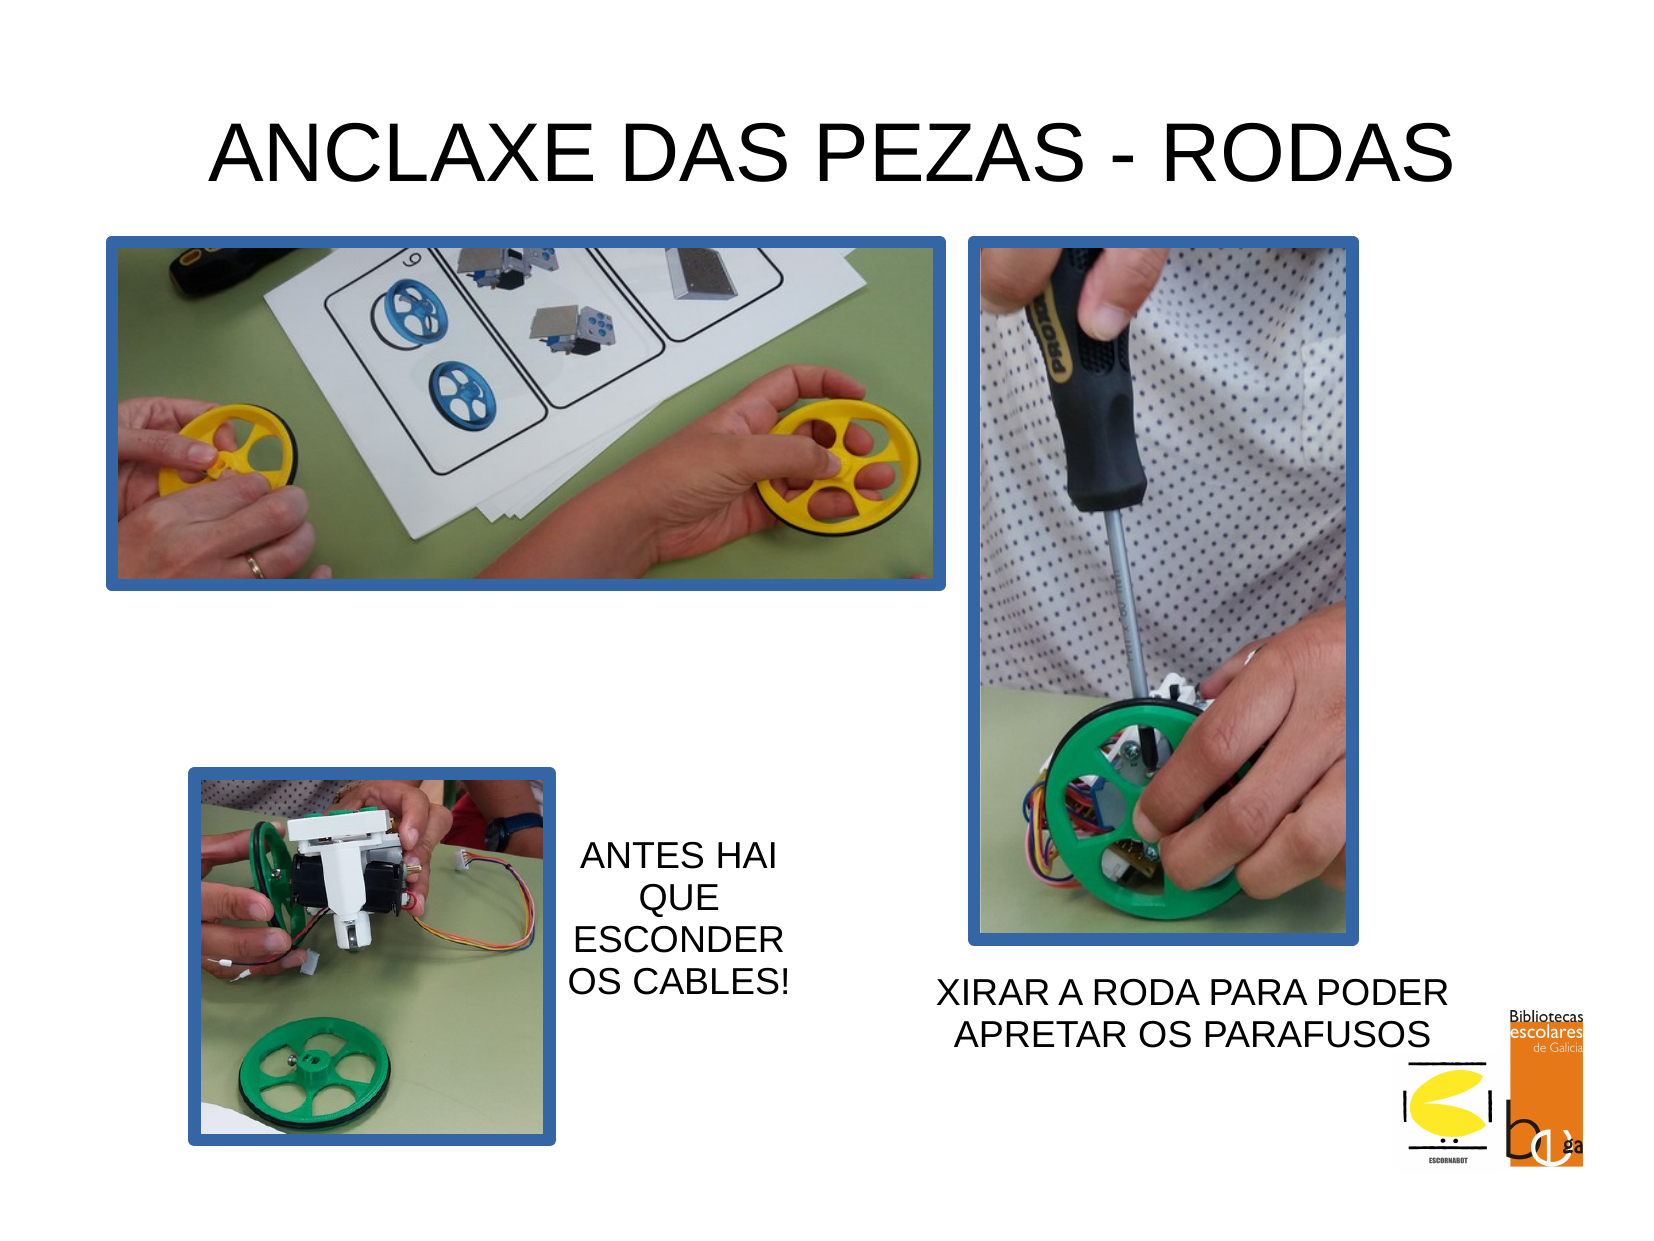

# ANCLAXE DAS PEZAS - RODAS
ANTES HAI QUE ESCONDER OS CABLES!
XIRAR A RODA PARA PODER APRETAR OS PARAFUSOS